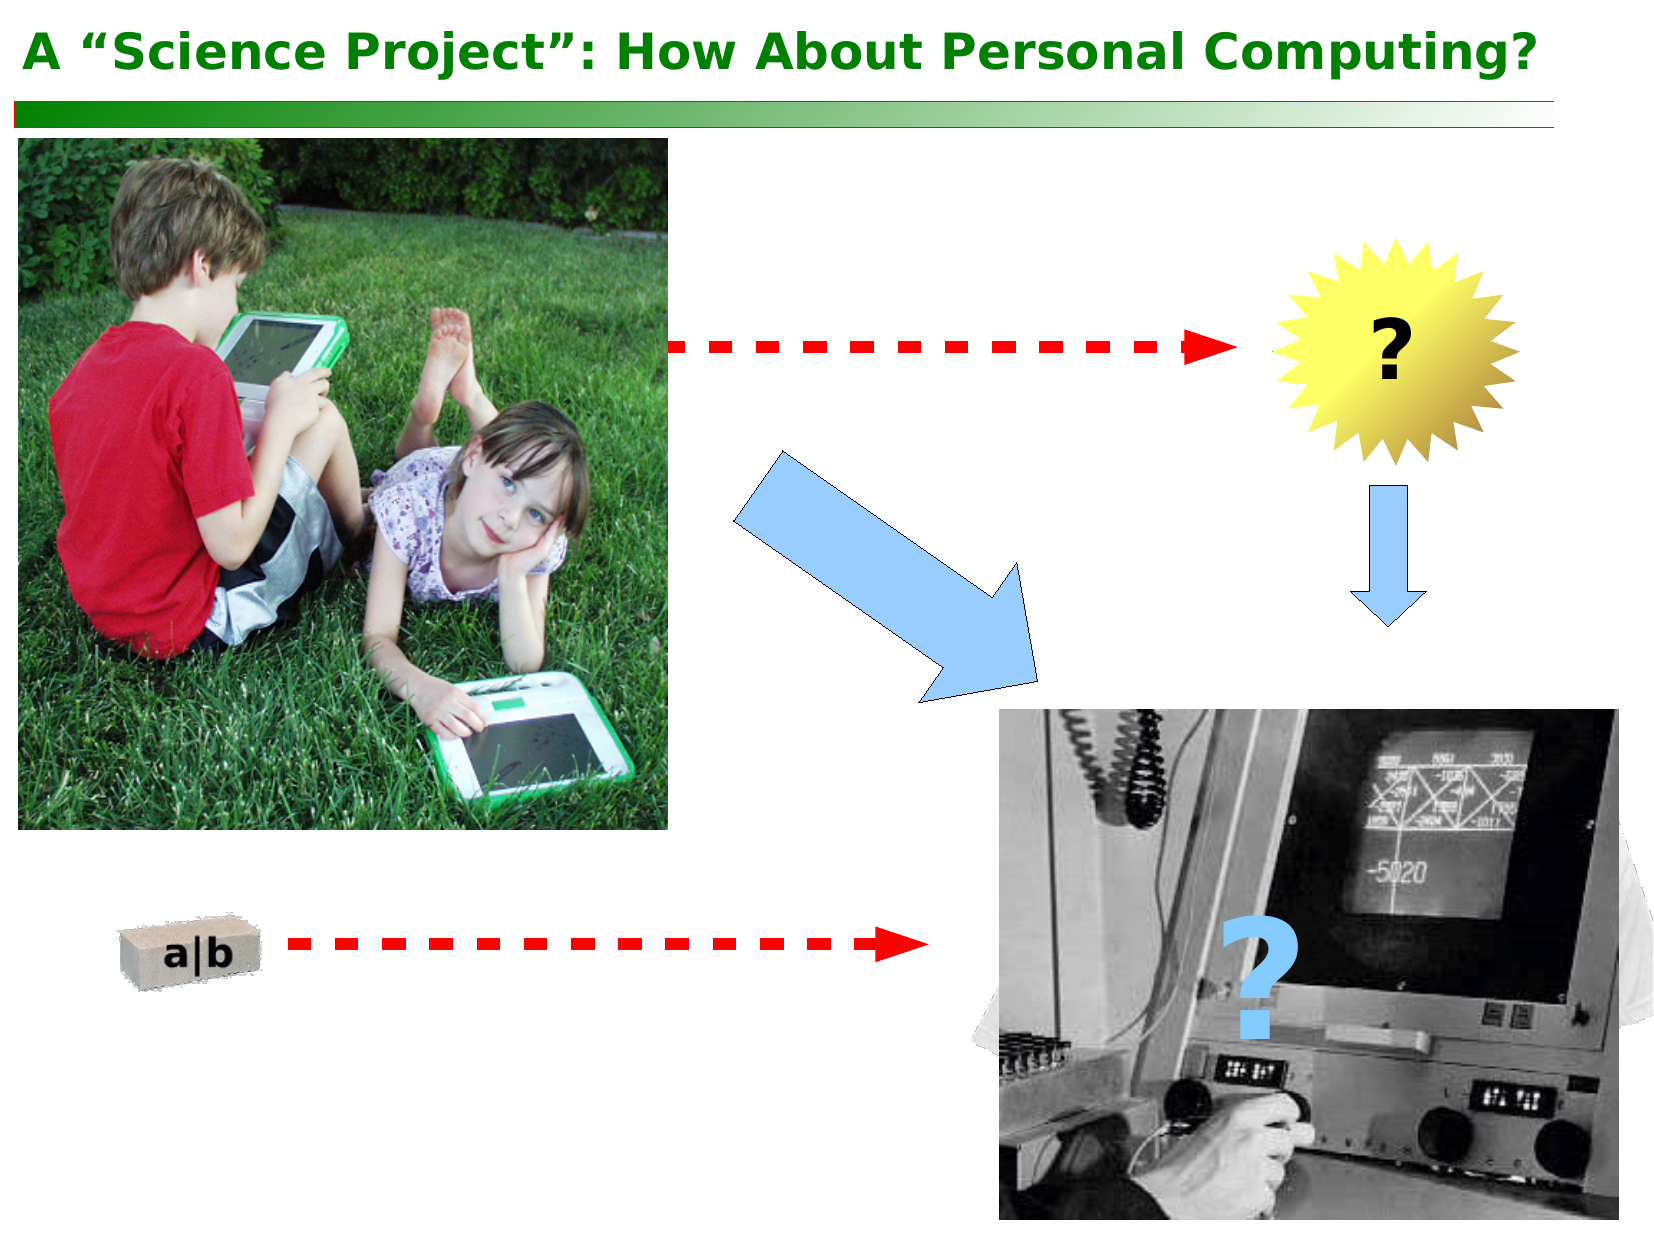

A “Science Project”: How About Personal Computing?
?
?